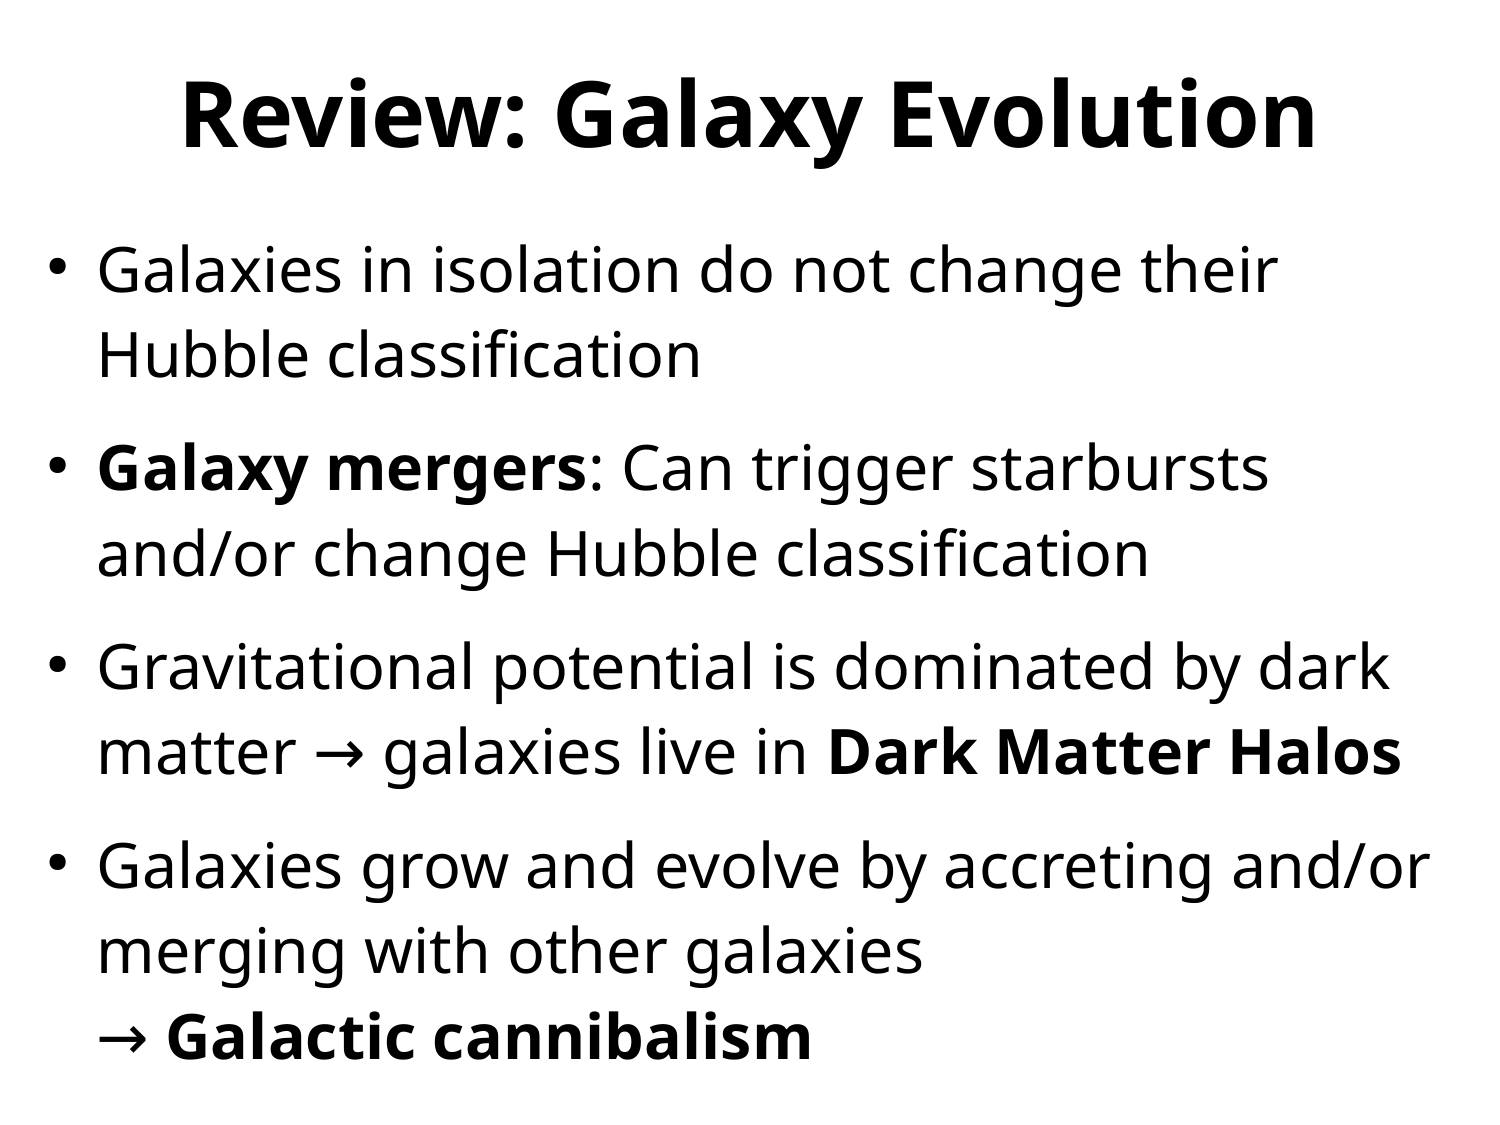

# Review: Galaxy Evolution
Galaxies in isolation do not change their Hubble classification
Galaxy mergers: Can trigger starbursts and/or change Hubble classification
Gravitational potential is dominated by dark matter → galaxies live in Dark Matter Halos
Galaxies grow and evolve by accreting and/or merging with other galaxies
→ Galactic cannibalism